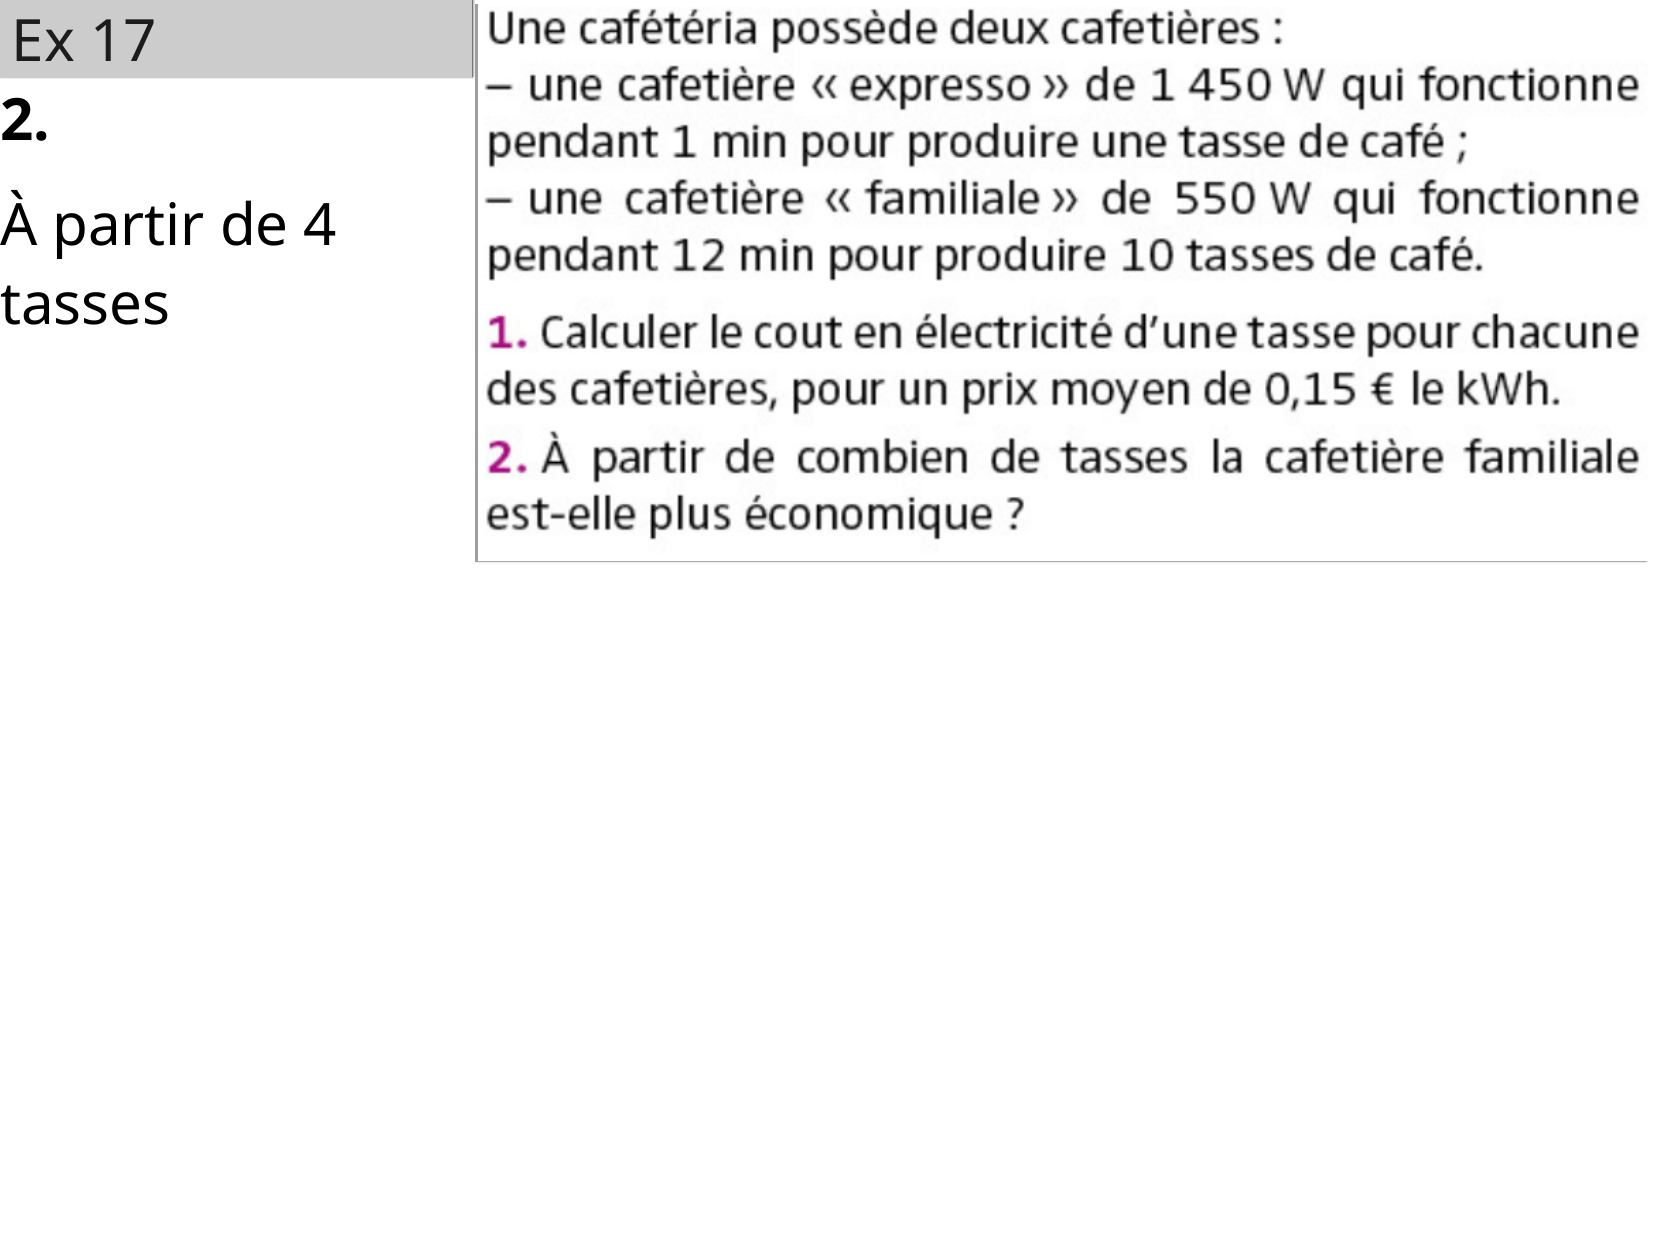

# Ex 17
2.
À partir de 4
tasses